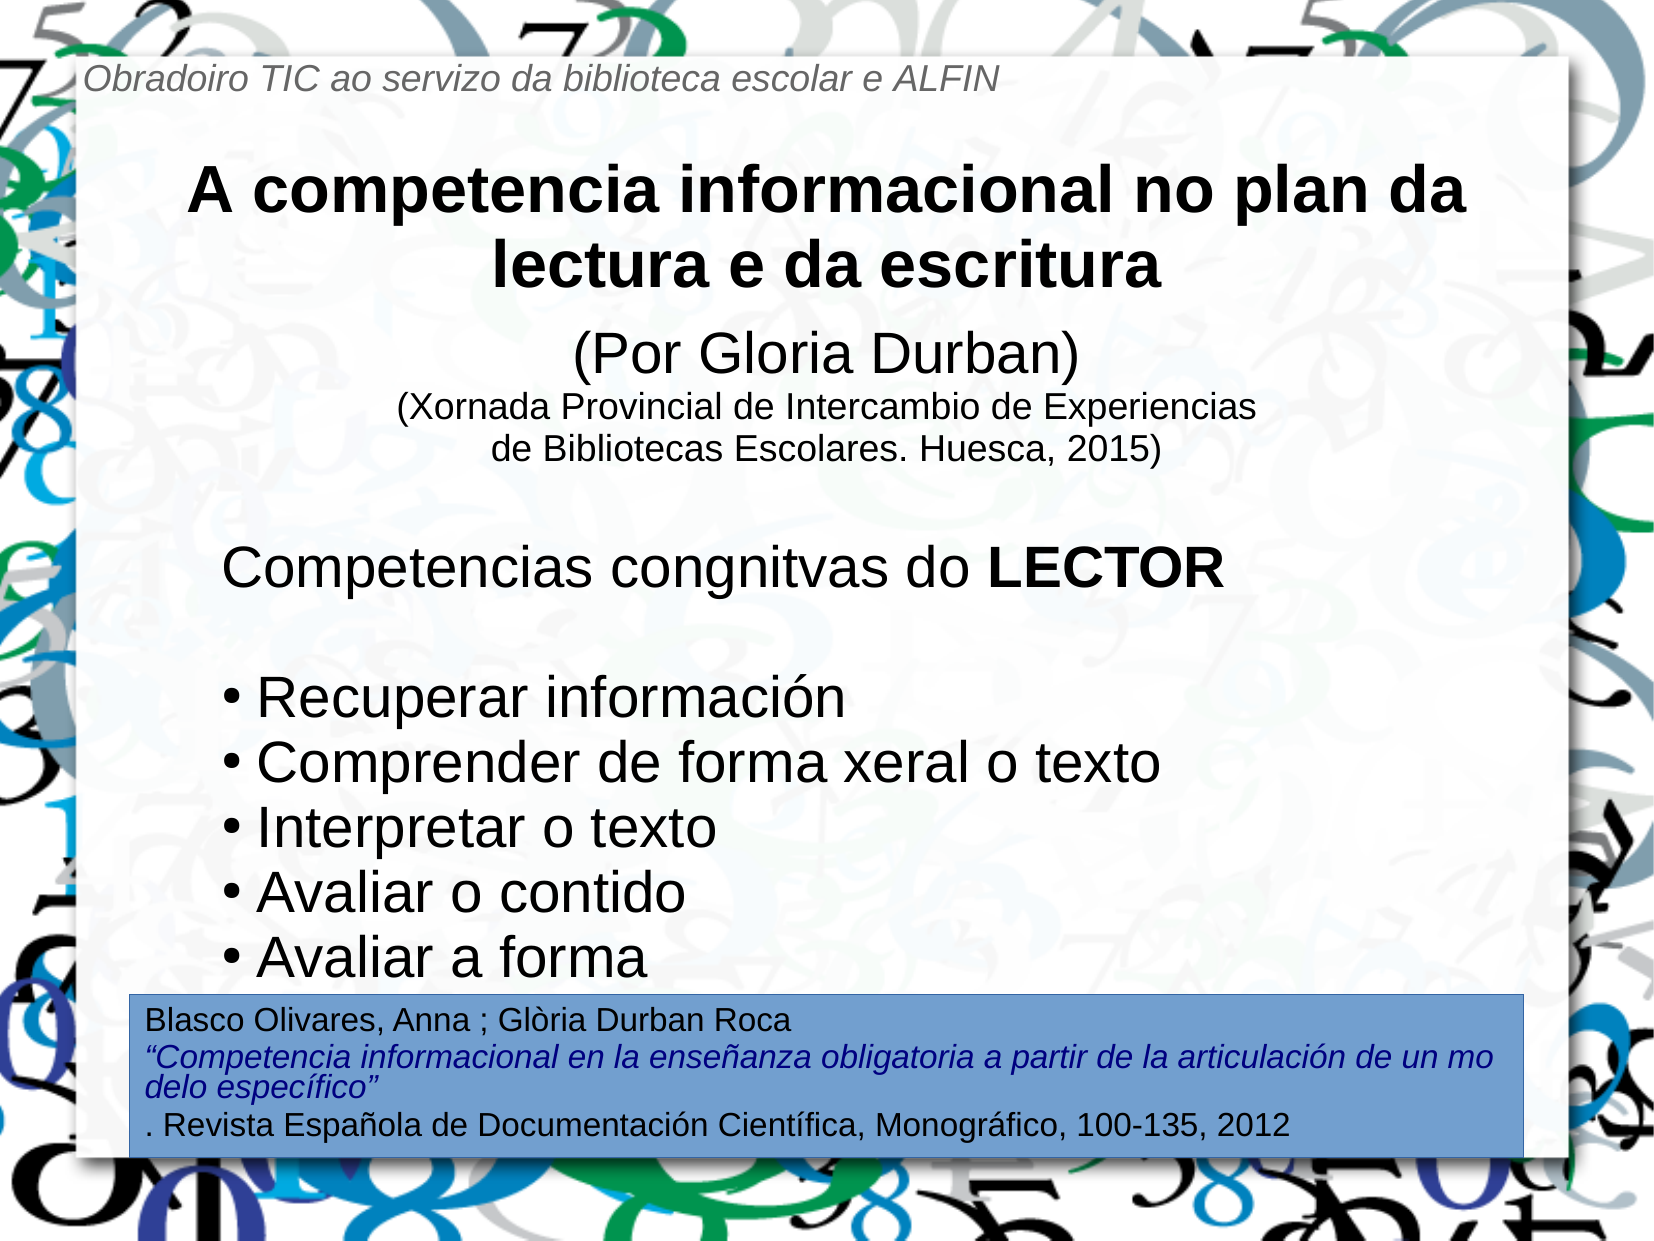

Obradoiro TIC ao servizo da biblioteca escolar e ALFIN
A competencia informacional no plan da lectura e da escritura
(Por Gloria Durban)
(Xornada Provincial de Intercambio de Experiencias
de Bibliotecas Escolares. Huesca, 2015)
Competencias congnitvas do LECTOR
Recuperar información
Comprender de forma xeral o texto
Interpretar o texto
Avaliar o contido
Avaliar a forma
Blasco Olivares, Anna ; Glòria Durban Roca “Competencia informacional en la enseñanza obligatoria a partir de la articulación de un modelo específico”. Revista Española de Documentación Científica, Monográfico, 100-135, 2012